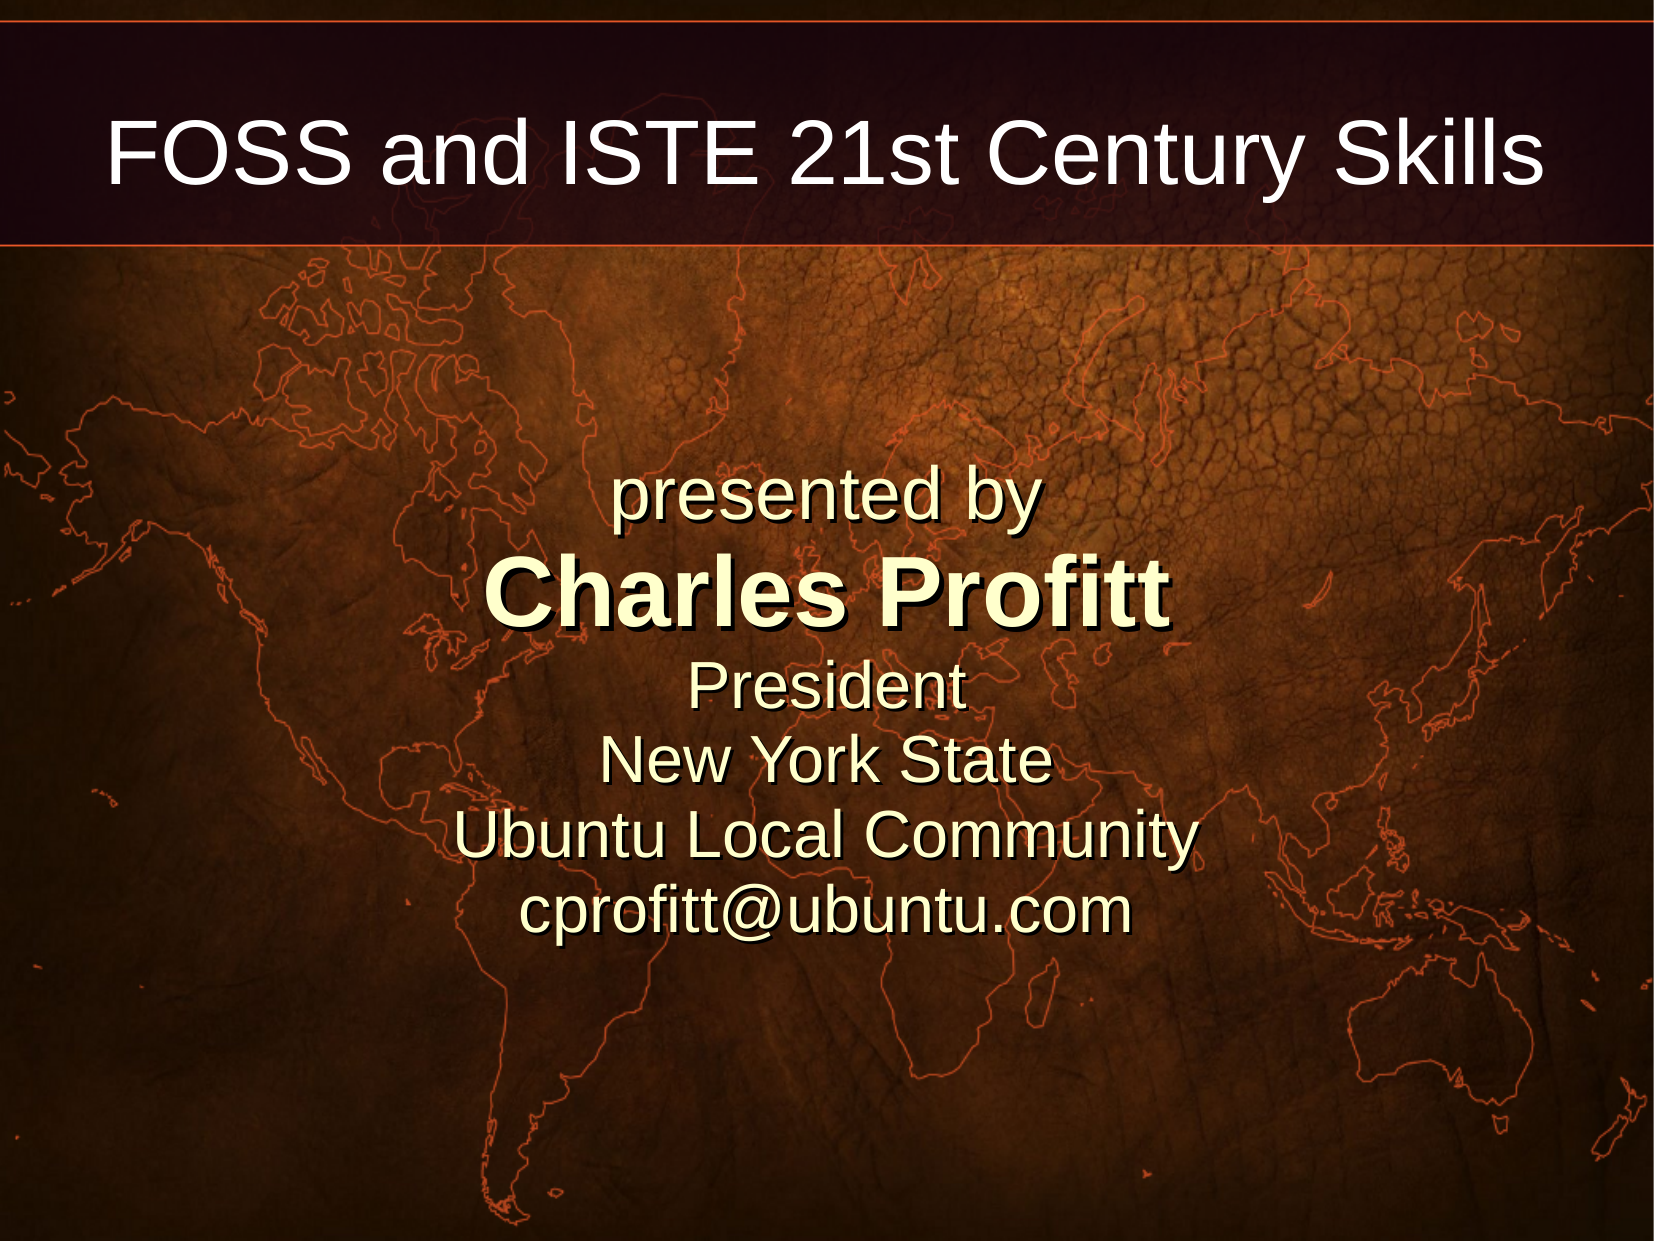

# FOSS and ISTE 21st Century Skills
presented by
Charles Profitt
President
New York State
Ubuntu Local Community
cprofitt@ubuntu.com